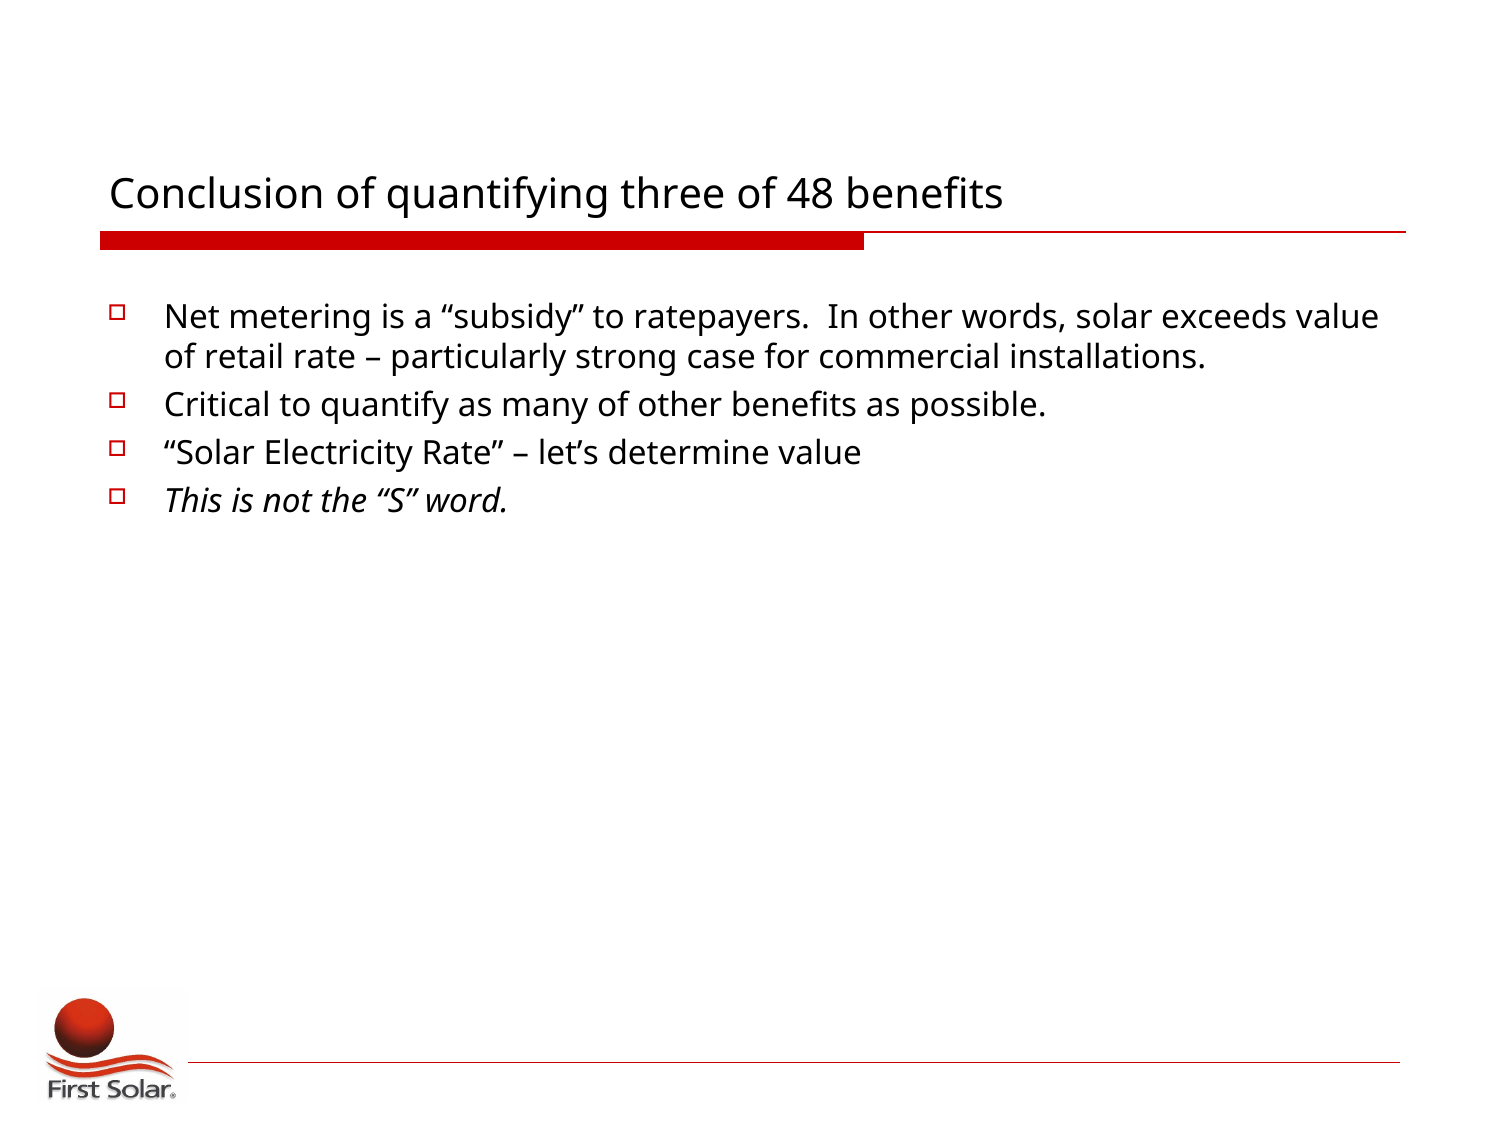

# Conclusion of quantifying three of 48 benefits
Net metering is a “subsidy” to ratepayers. In other words, solar exceeds value of retail rate – particularly strong case for commercial installations.
Critical to quantify as many of other benefits as possible.
“Solar Electricity Rate” – let’s determine value
This is not the “S” word.